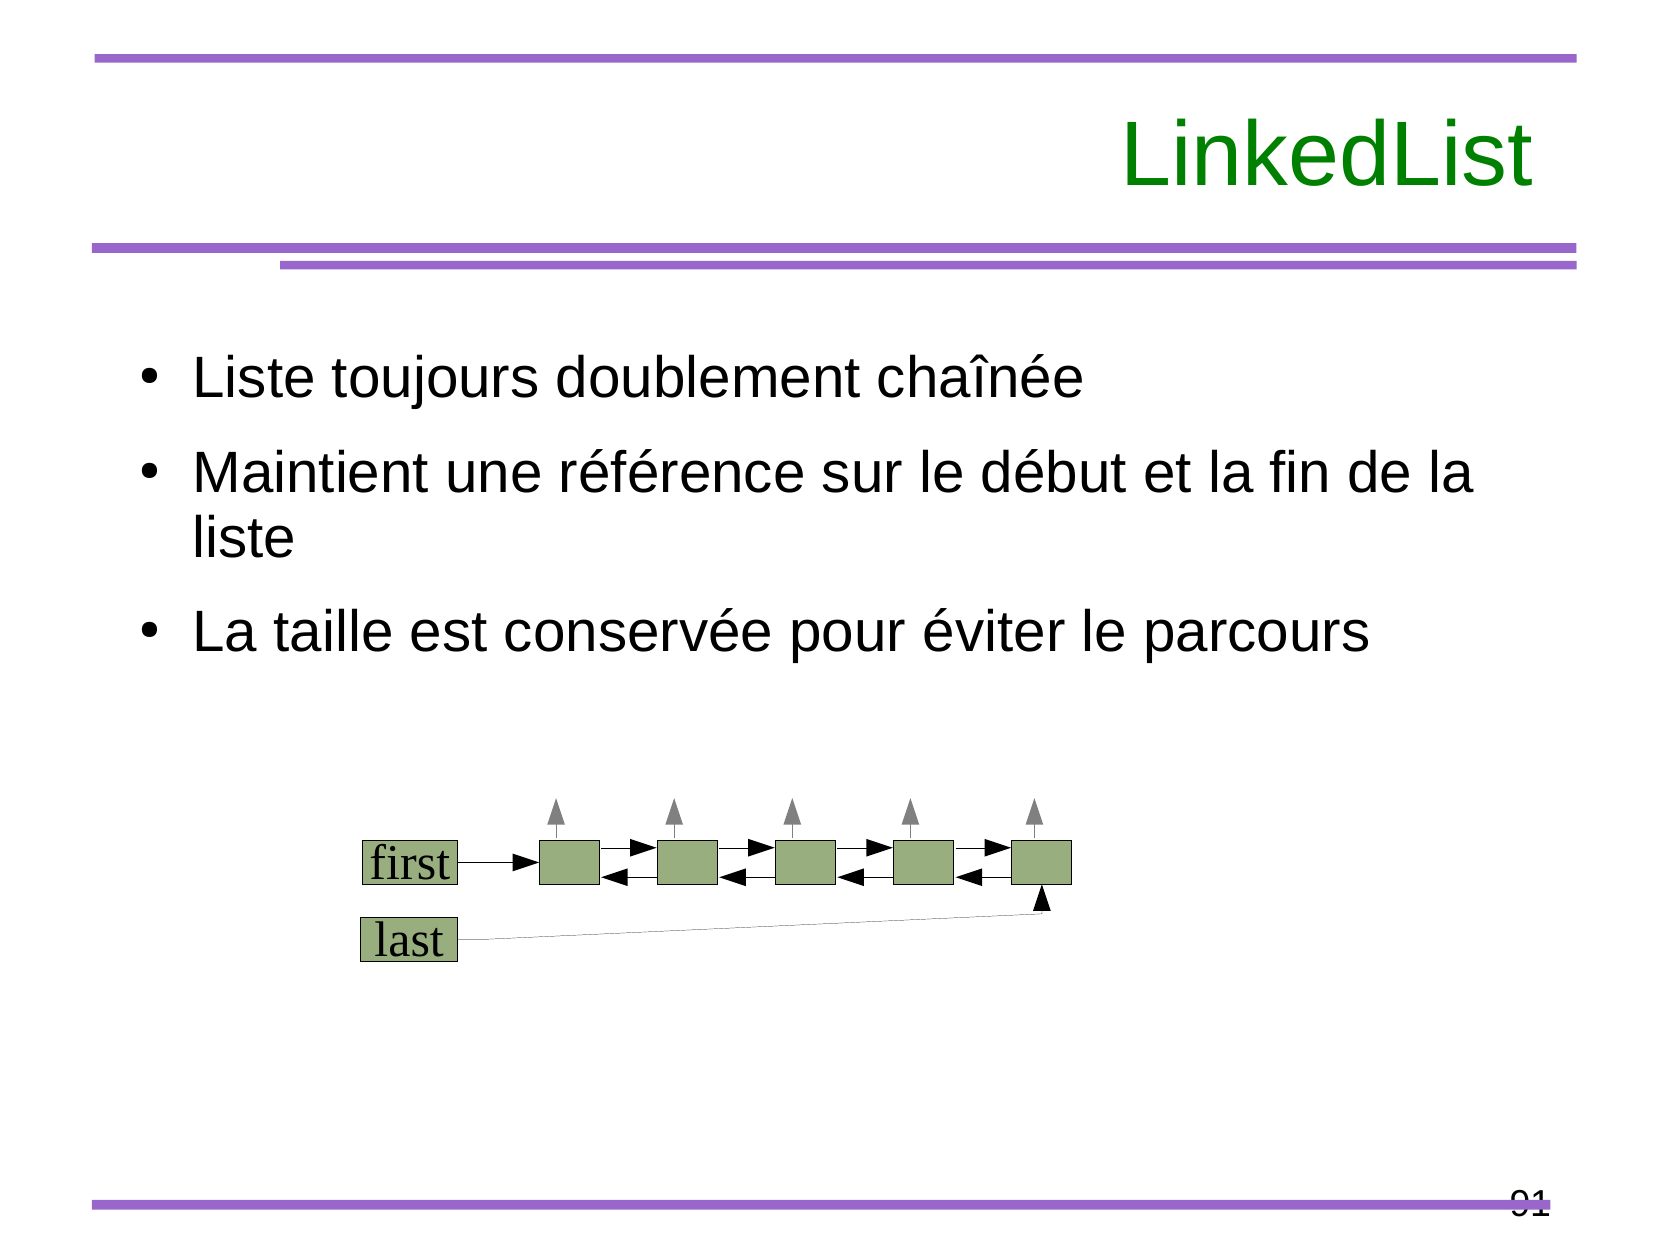

# LinkedList
Liste toujours doublement chaînée
Maintient une référence sur le début et la fin de la liste
La taille est conservée pour éviter le parcours
first
last